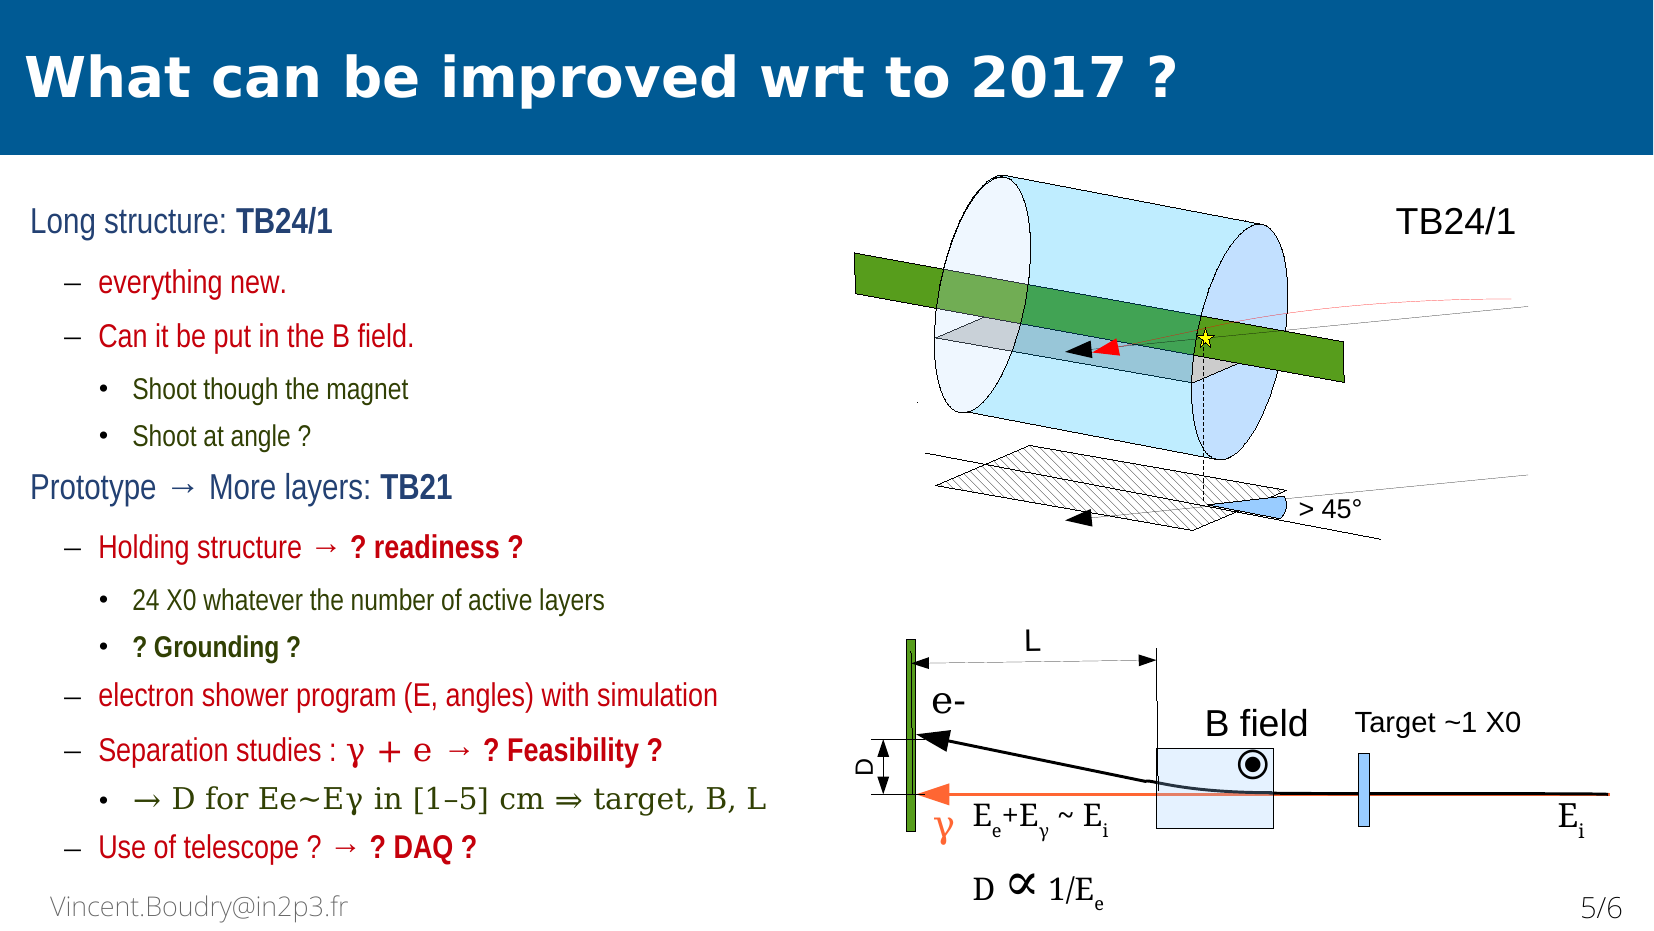

# What can be improved wrt to 2017 ?
> 45°
TB24/1
Long structure: TB24/1
everything new.
Can it be put in the B field.
Shoot though the magnet
Shoot at angle ?
Prototype → More layers: TB21
Holding structure → ? readiness ?
24 X0 whatever the number of active layers
? Grounding ?
electron shower program (E, angles) with simulation
Separation studies : γ + e → ? Feasibility ?
→ D for Ee~Eγ in [1–5] cm ⇒ target, B, L
Use of telescope ? → ? DAQ ?
e-
 B field
 ⦿
Target ~1 X0
Ei
Ee+Eγ ~ Ei
D ∝ 1/Ee
γ
5